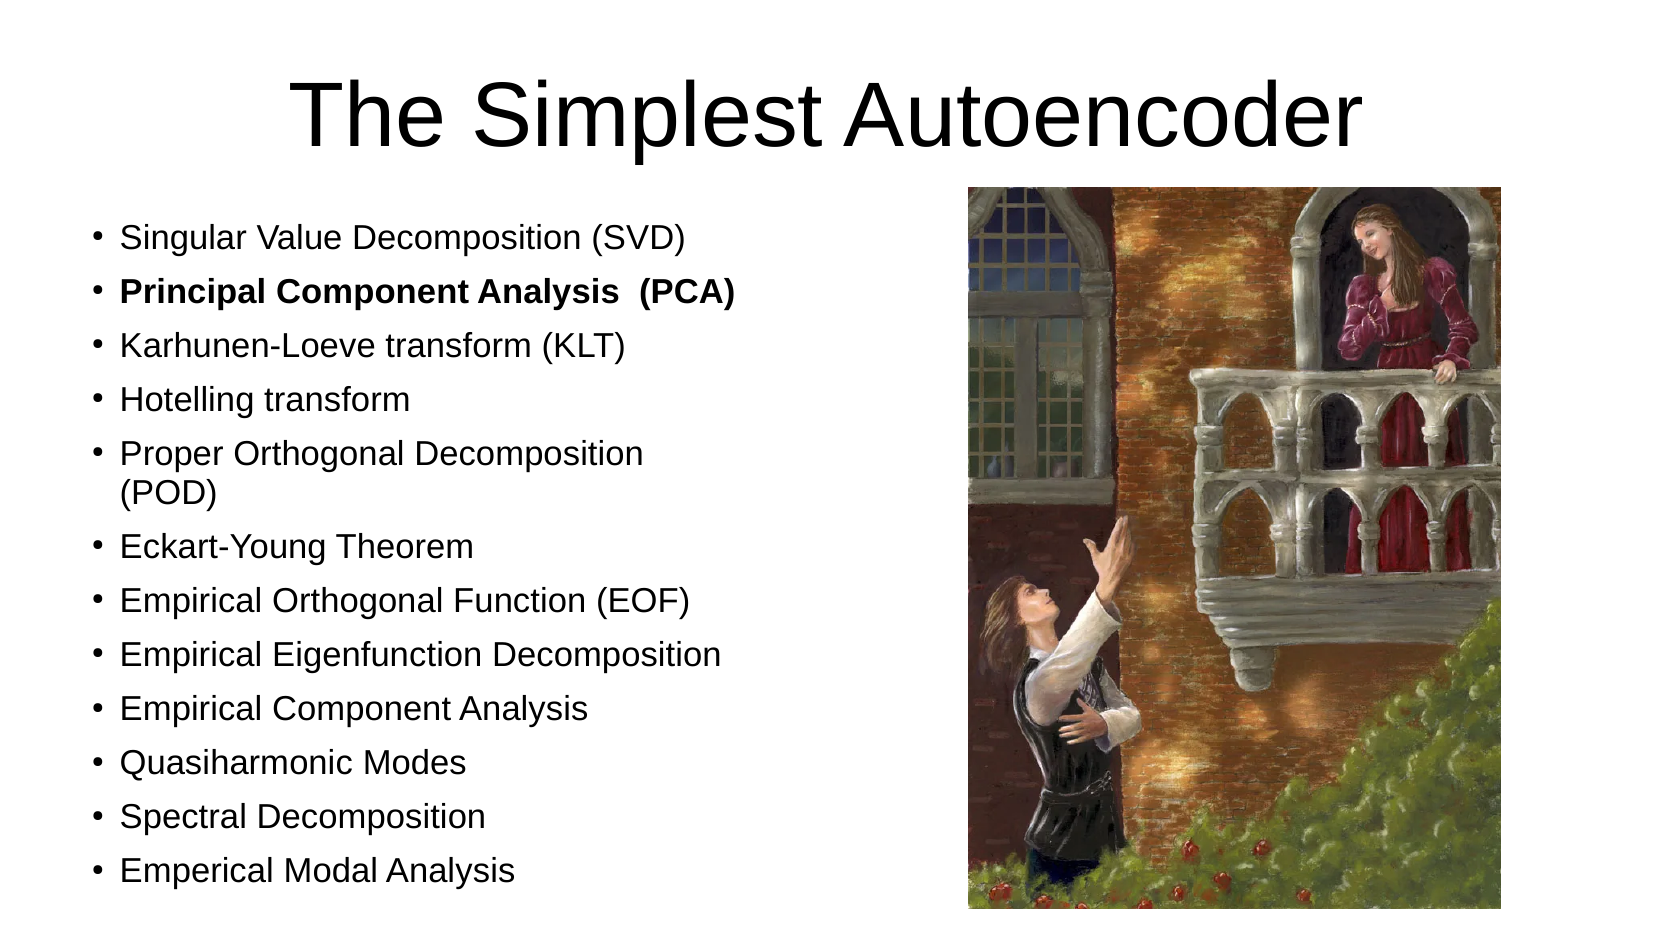

# The Simplest Autoencoder
Singular Value Decomposition (SVD)
Principal Component Analysis (PCA)
Karhunen-Loeve transform (KLT)
Hotelling transform
Proper Orthogonal Decomposition (POD)
Eckart-Young Theorem
Empirical Orthogonal Function (EOF)
Empirical Eigenfunction Decomposition
Empirical Component Analysis
Quasiharmonic Modes
Spectral Decomposition
Emperical Modal Analysis